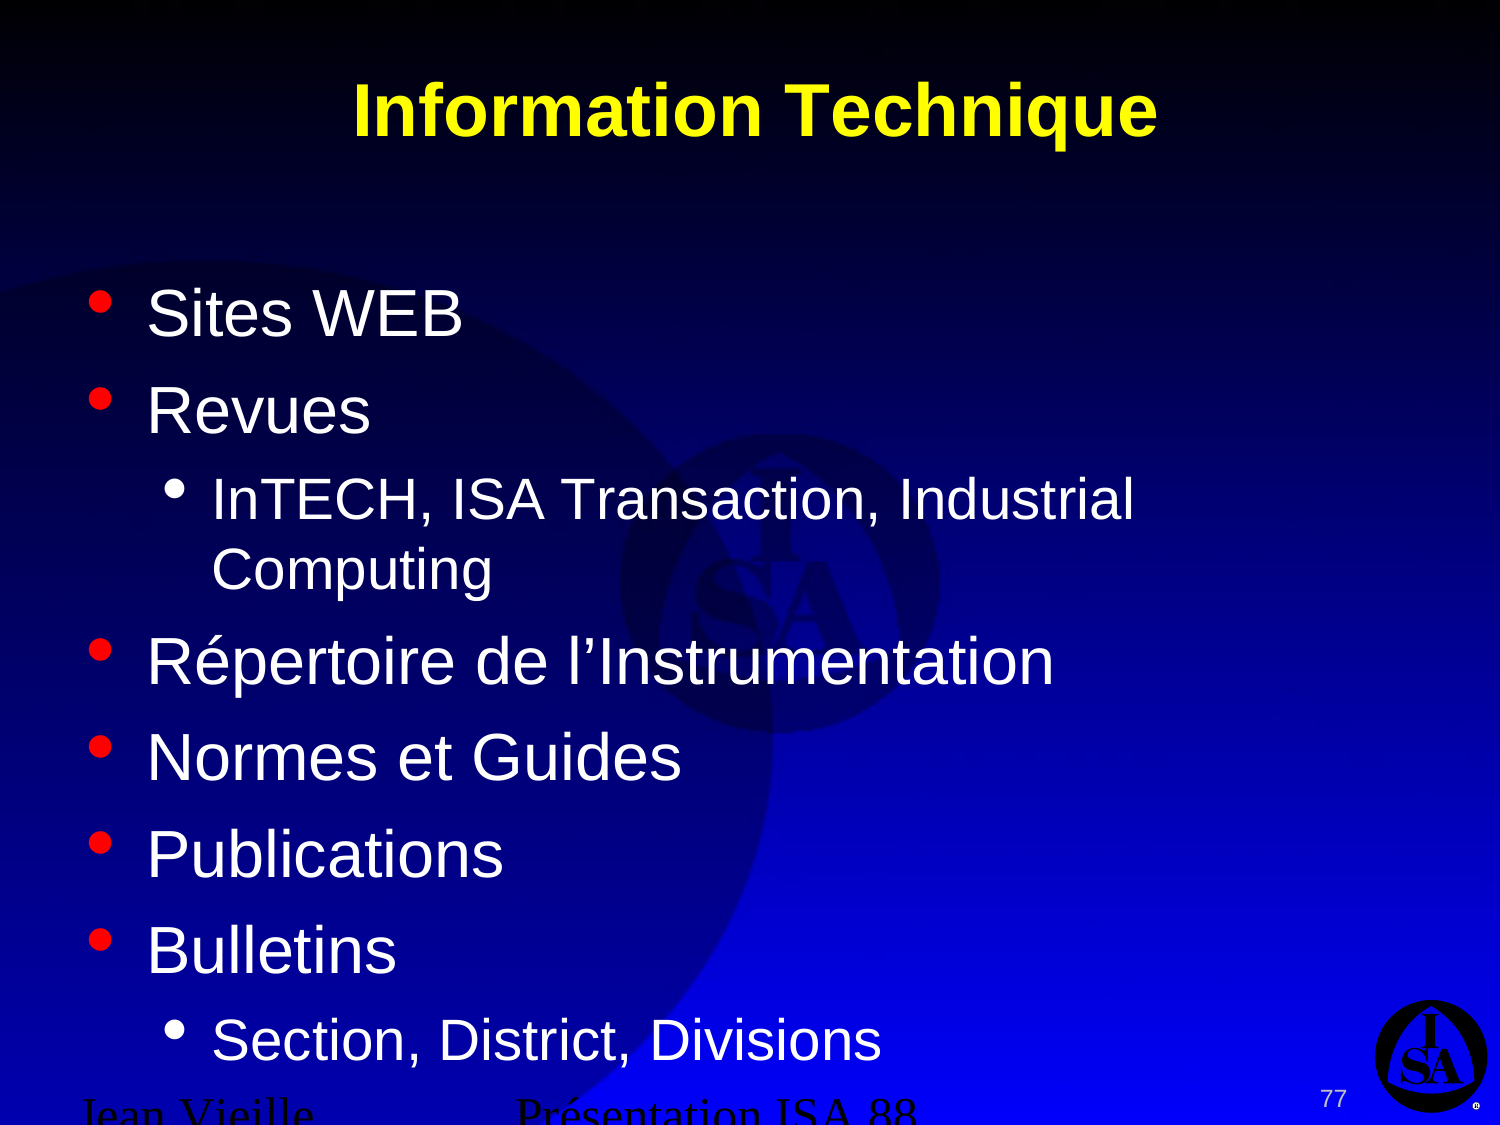

# Information Technique
Sites WEB
Revues
InTECH, ISA Transaction, Industrial Computing
Répertoire de l’Instrumentation
Normes et Guides
Publications
Bulletins
Section, District, Divisions